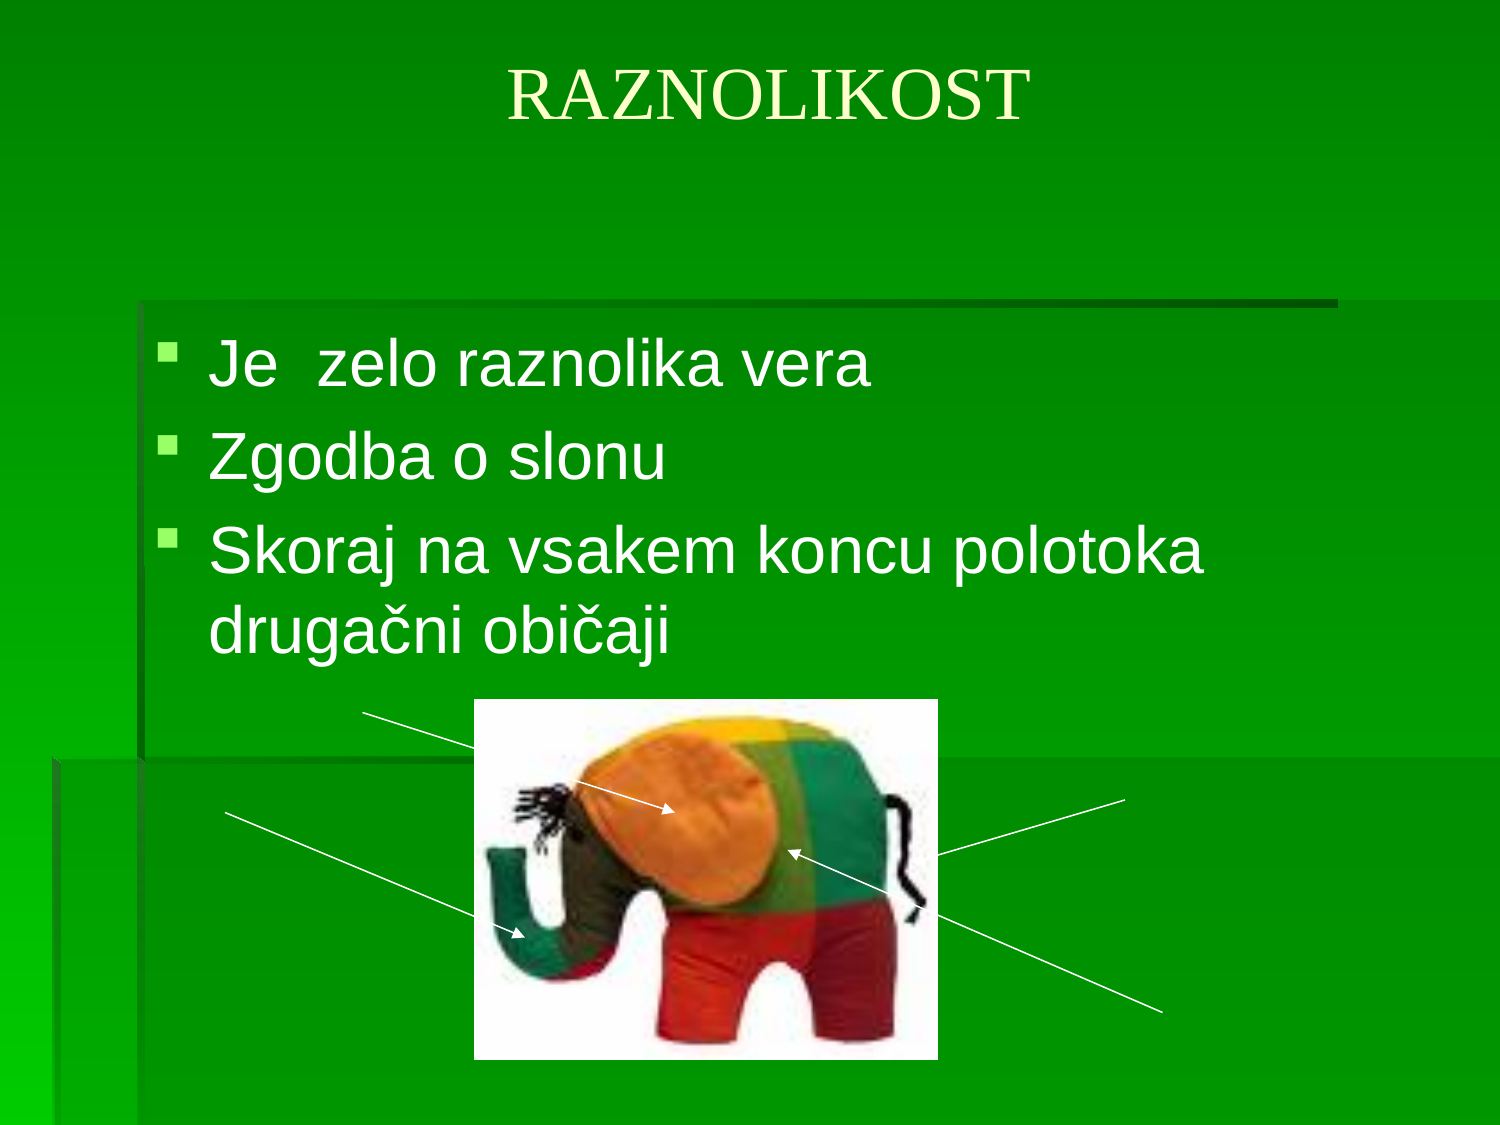

RAZNOLIKOST
# Je zelo raznolika vera
Zgodba o slonu
Skoraj na vsakem koncu polotoka drugačni običaji